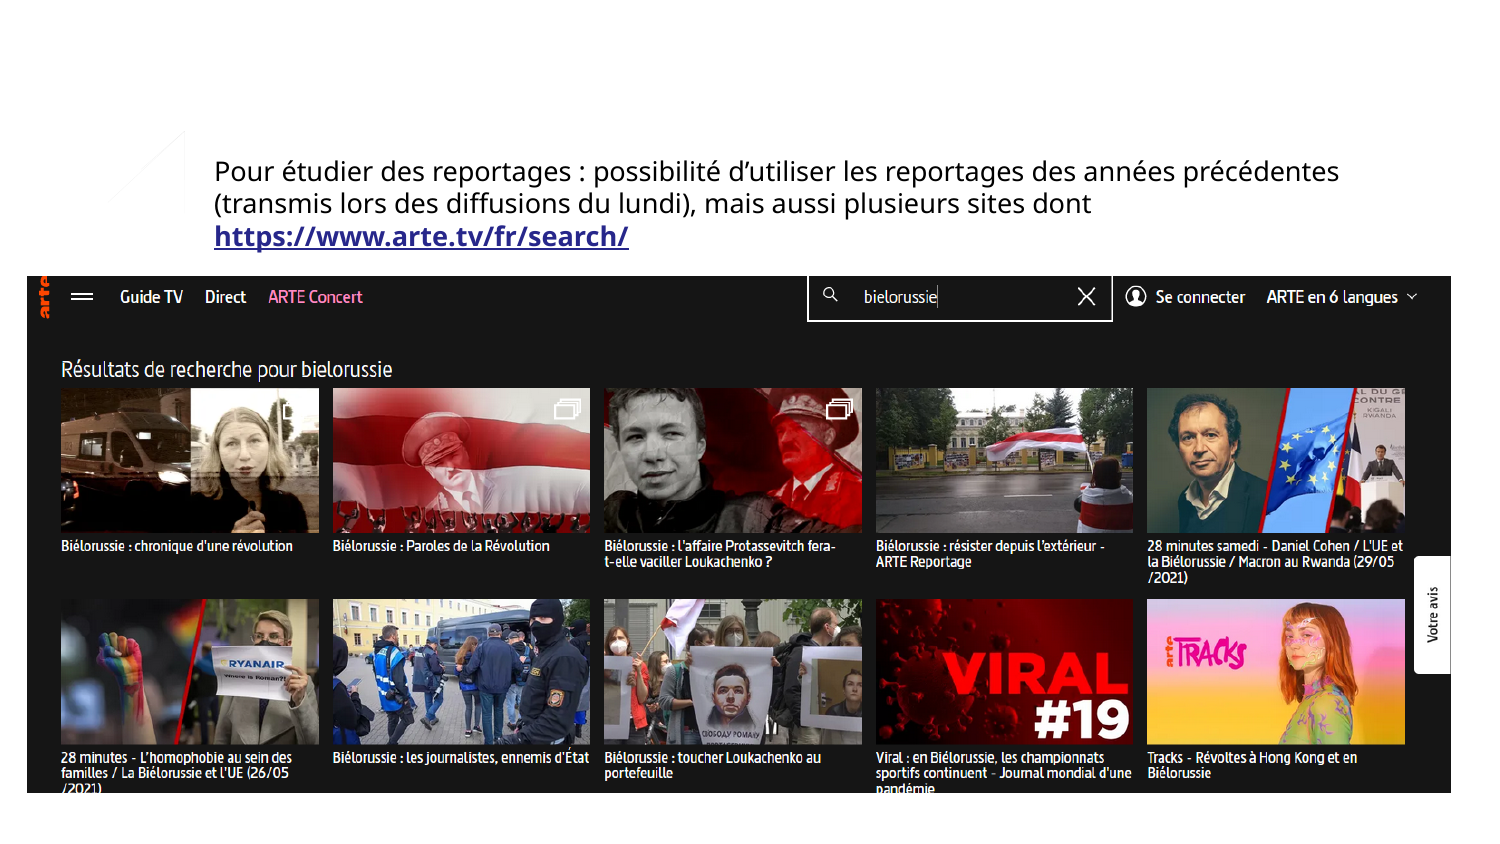

# Pour étudier des reportages : possibilité d’utiliser les reportages des années précédentes (transmis lors des diffusions du lundi), mais aussi plusieurs sites dont https://www.arte.tv/fr/search/